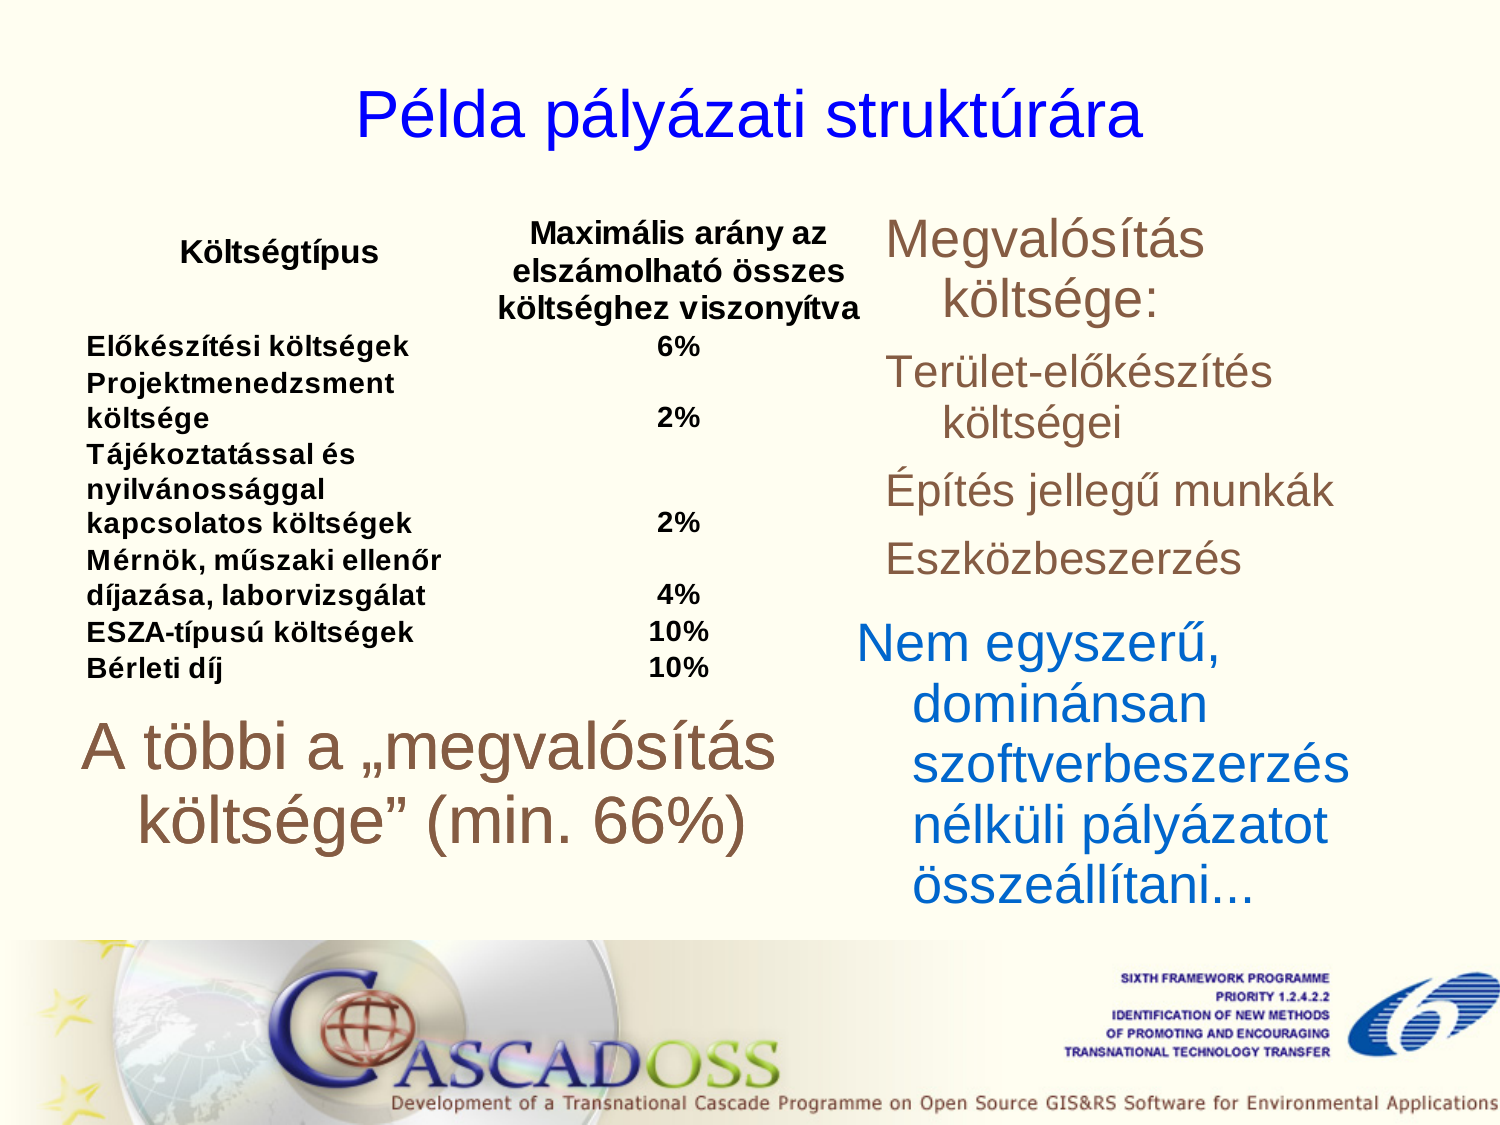

# Példa pályázati struktúrára
Megvalósítás költsége:
Terület-előkészítés költségei
Építés jellegű munkák
Eszközbeszerzés
Nem egyszerű, dominánsan szoftverbeszerzés nélküli pályázatot összeállítani...
A többi a „megvalósítás költsége” (min. 66%)
A többi a „megvalósítás költsége” (min. 66%)